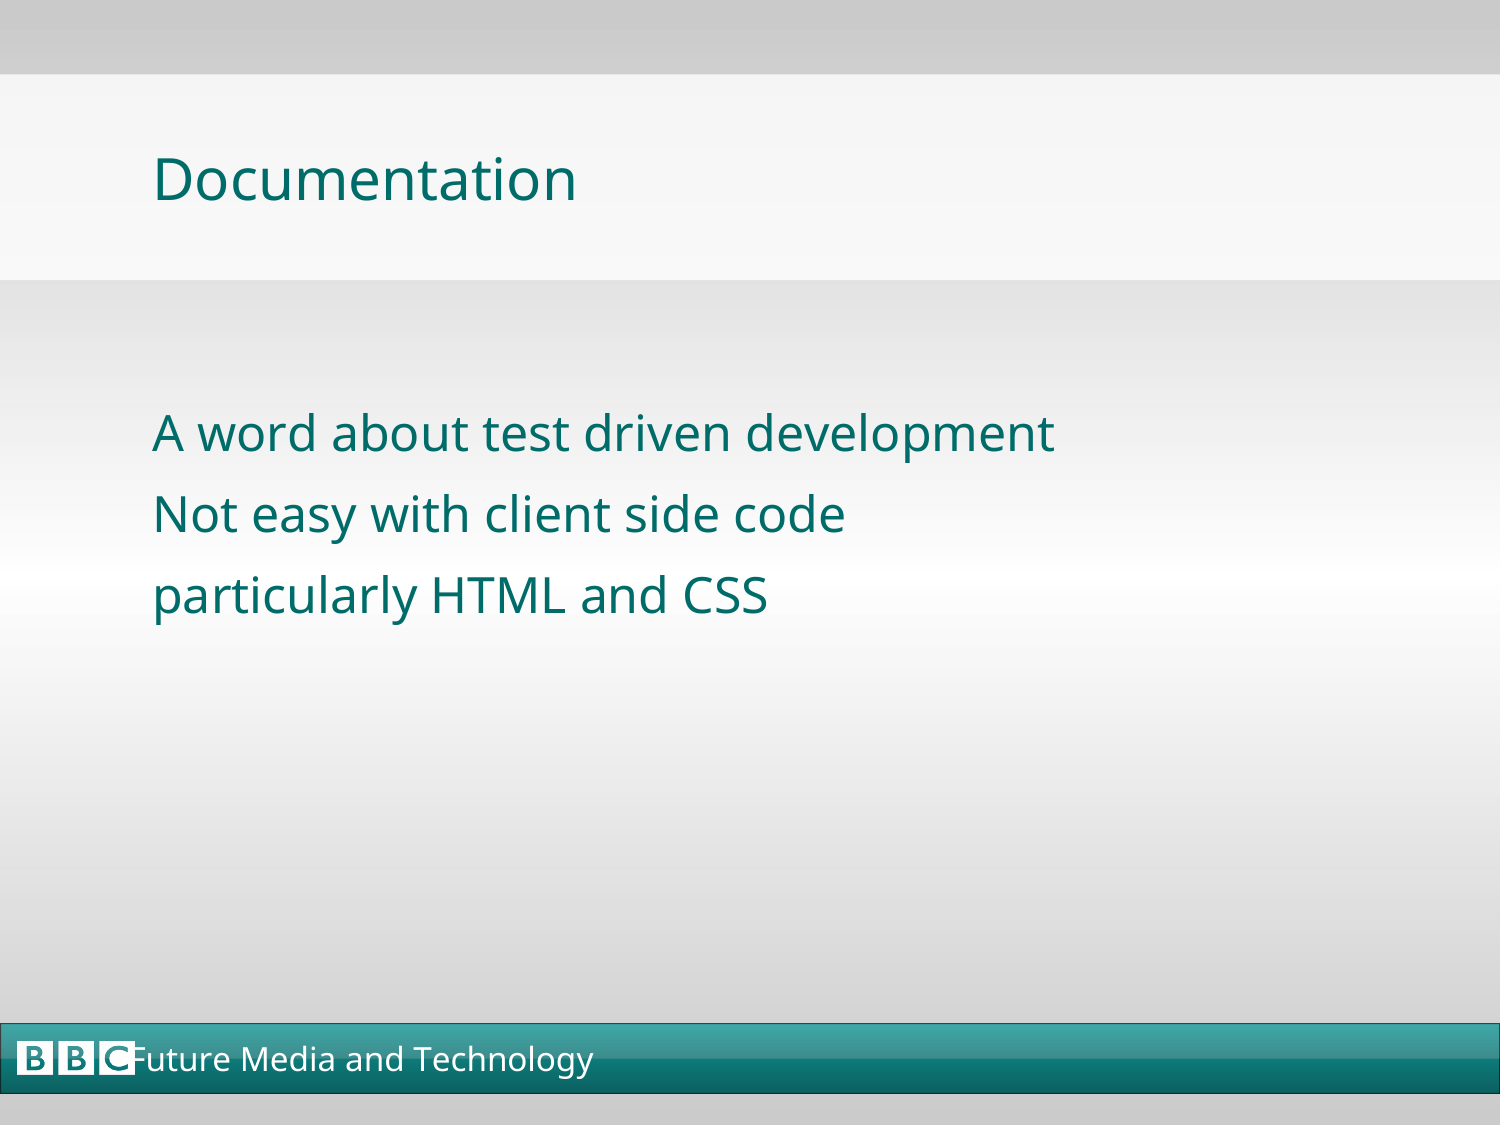

# Documentation
A word about test driven development
Not easy with client side code
particularly HTML and CSS